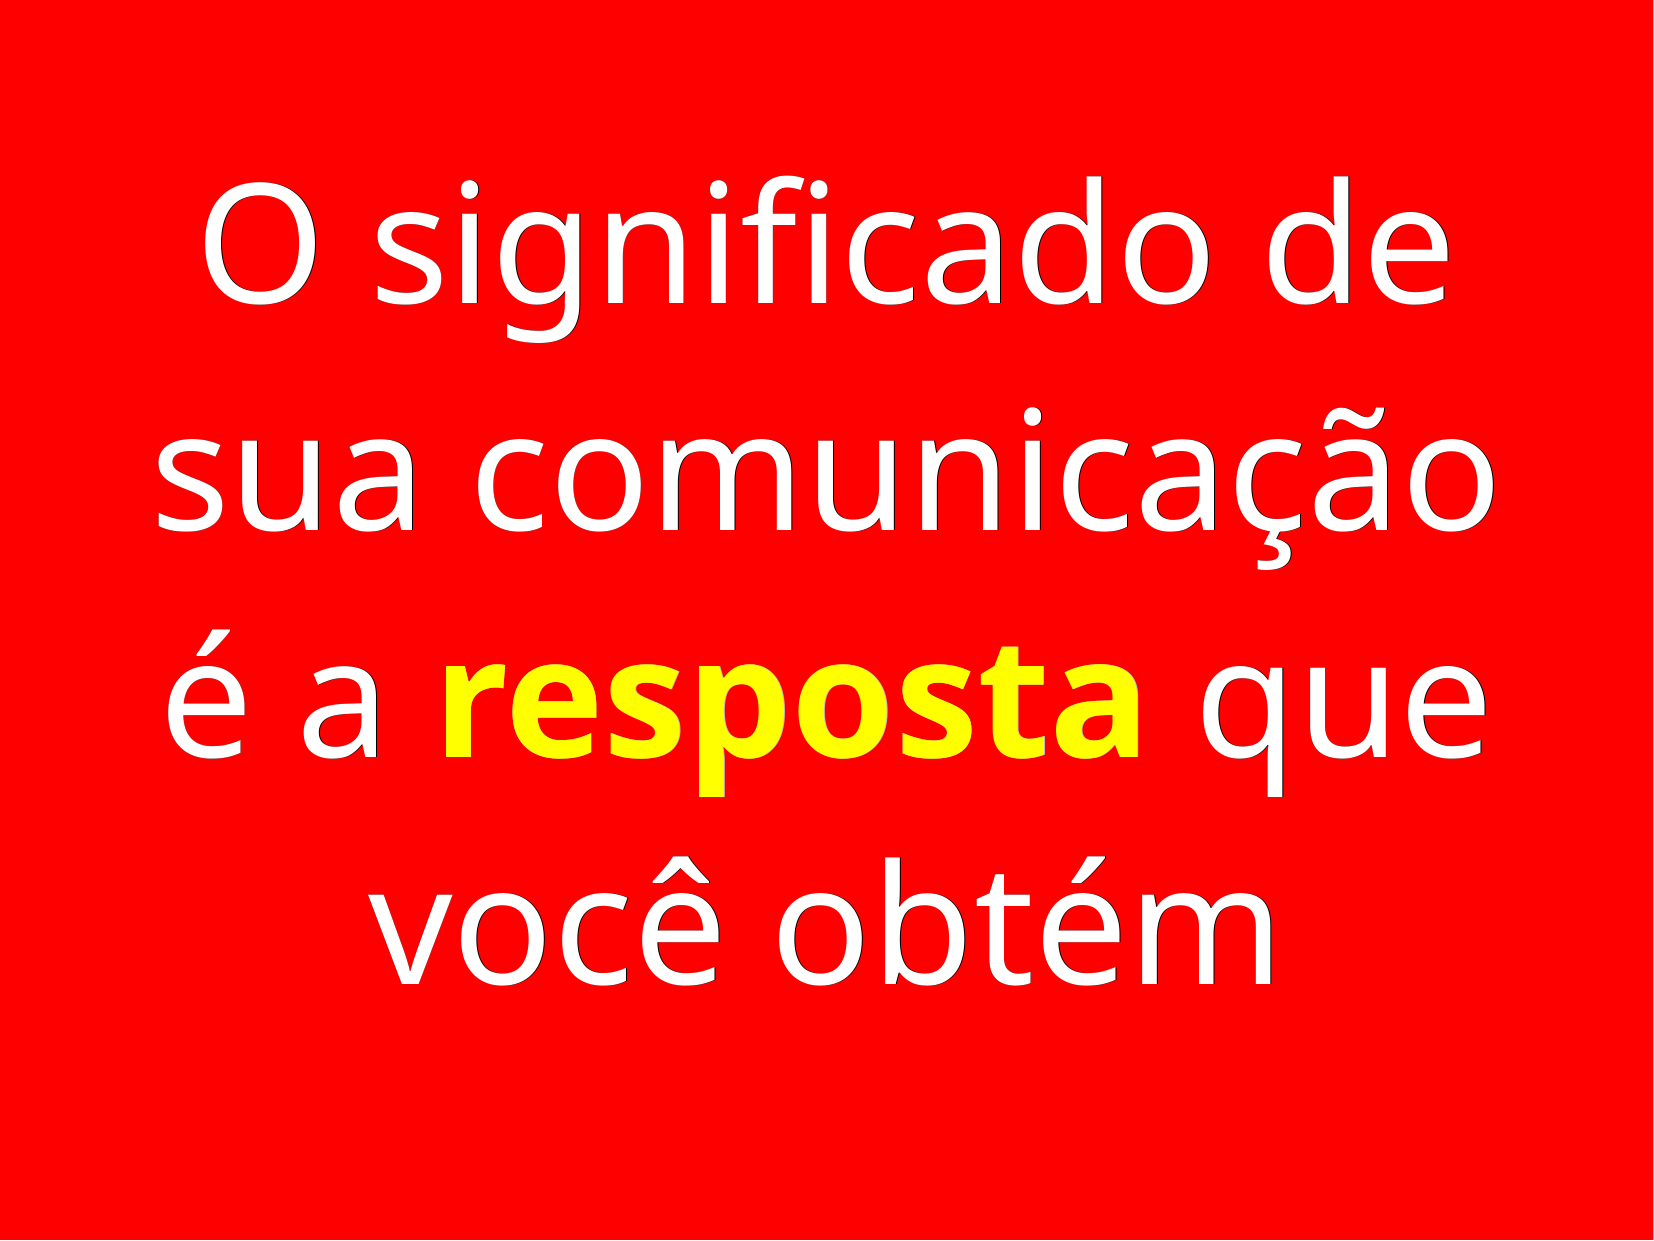

# O significado de sua comunicação é a resposta que você obtém